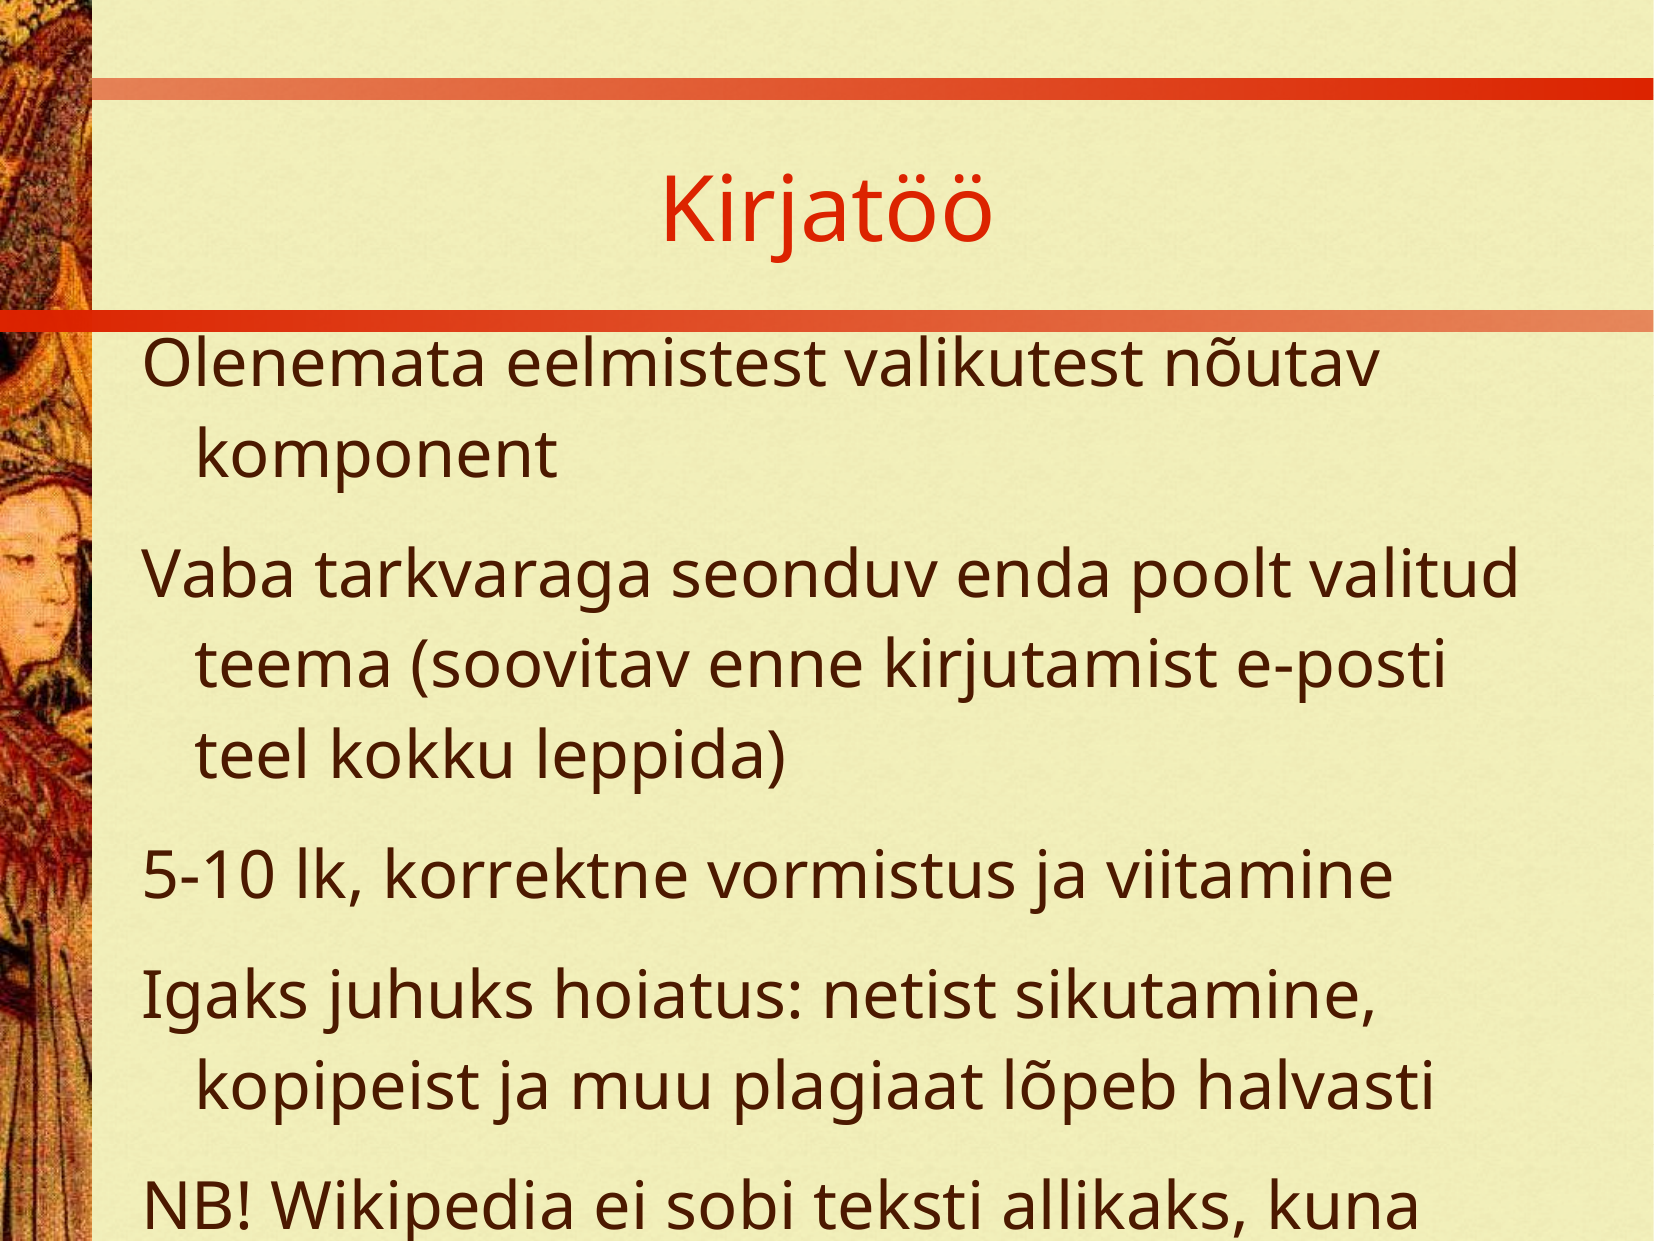

# Kirjatöö
Olenemata eelmistest valikutest nõutav komponent
Vaba tarkvaraga seonduv enda poolt valitud teema (soovitav enne kirjutamist e-posti teel kokku leppida)
5-10 lk, korrektne vormistus ja viitamine
Igaks juhuks hoiatus: netist sikutamine, kopipeist ja muu plagiaat lõpeb halvasti
NB! Wikipedia ei sobi teksti allikaks, kuna see on juba sisuliselt referaat! Küll aga võib kasutada viiteid artiklite alt